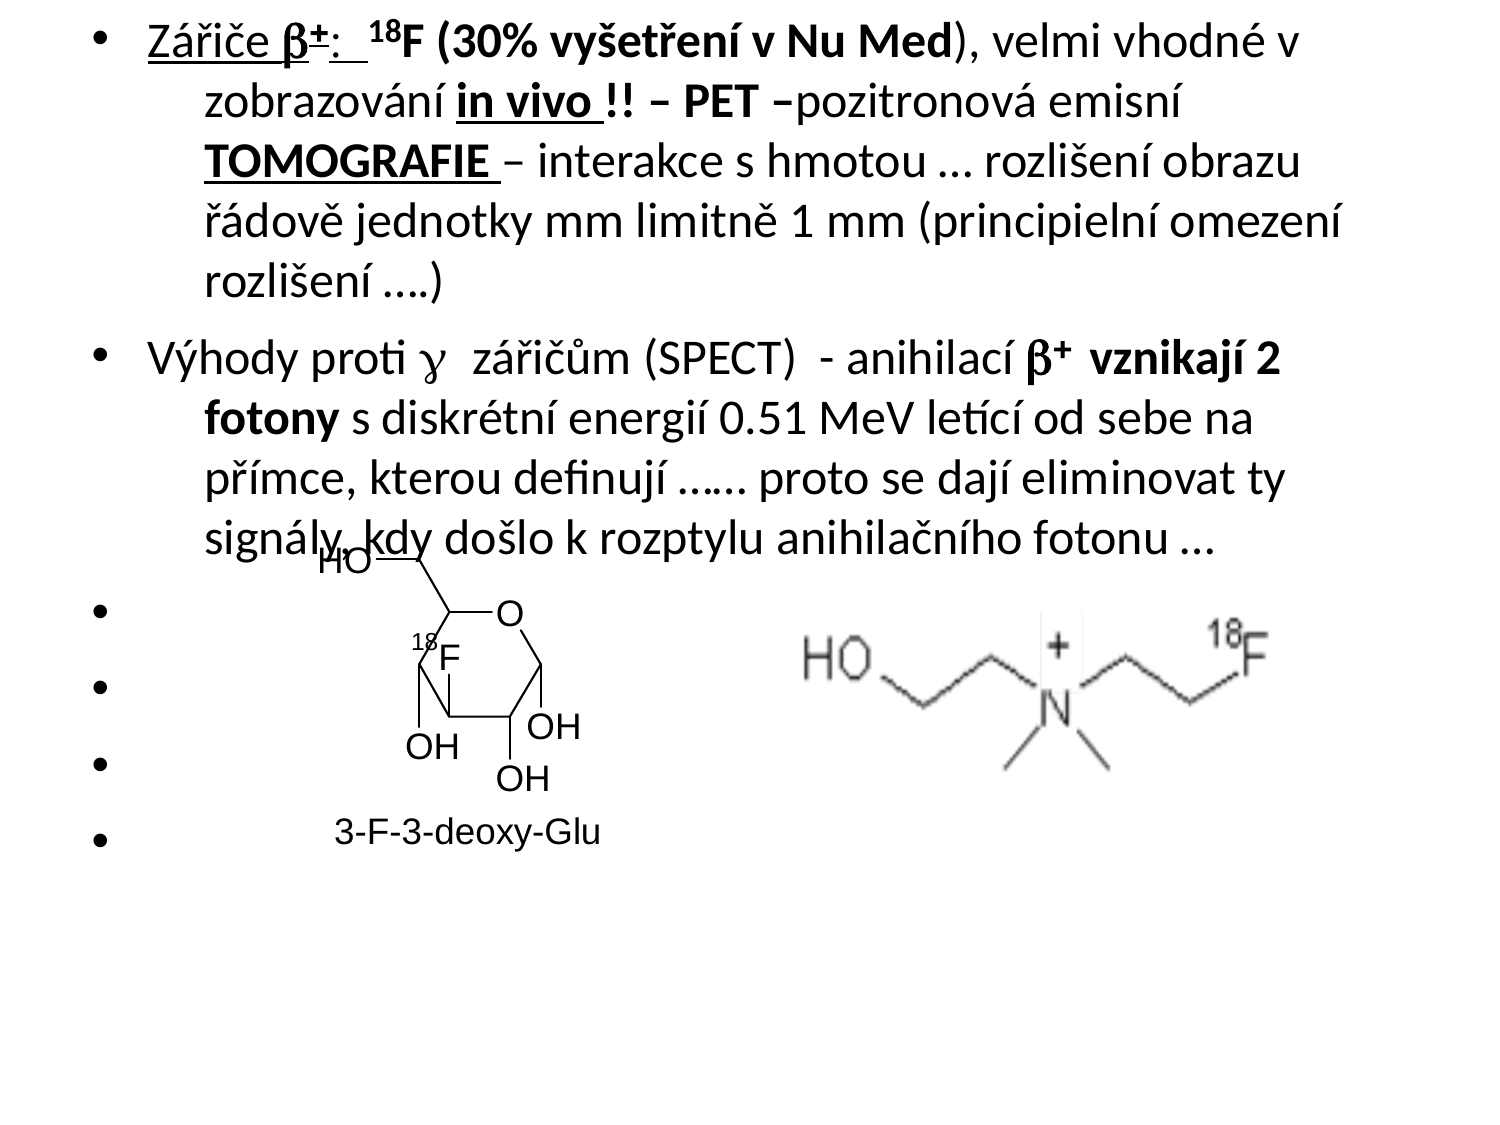

# Zářiče b+: 18F (30% vyšetření v Nu Med), velmi vhodné v zobrazování in vivo !! – PET –pozitronová emisní TOMOGRAFIE – interakce s hmotou … rozlišení obrazu řádově jednotky mm limitně 1 mm (principielní omezení rozlišení ….)
Výhody proti g zářičům (SPECT) - anihilací b+ vznikají 2 fotony s diskrétní energií 0.51 MeV letící od sebe na přímce, kterou definují …… proto se dají eliminovat ty signály, kdy došlo k rozptylu anihilačního fotonu …